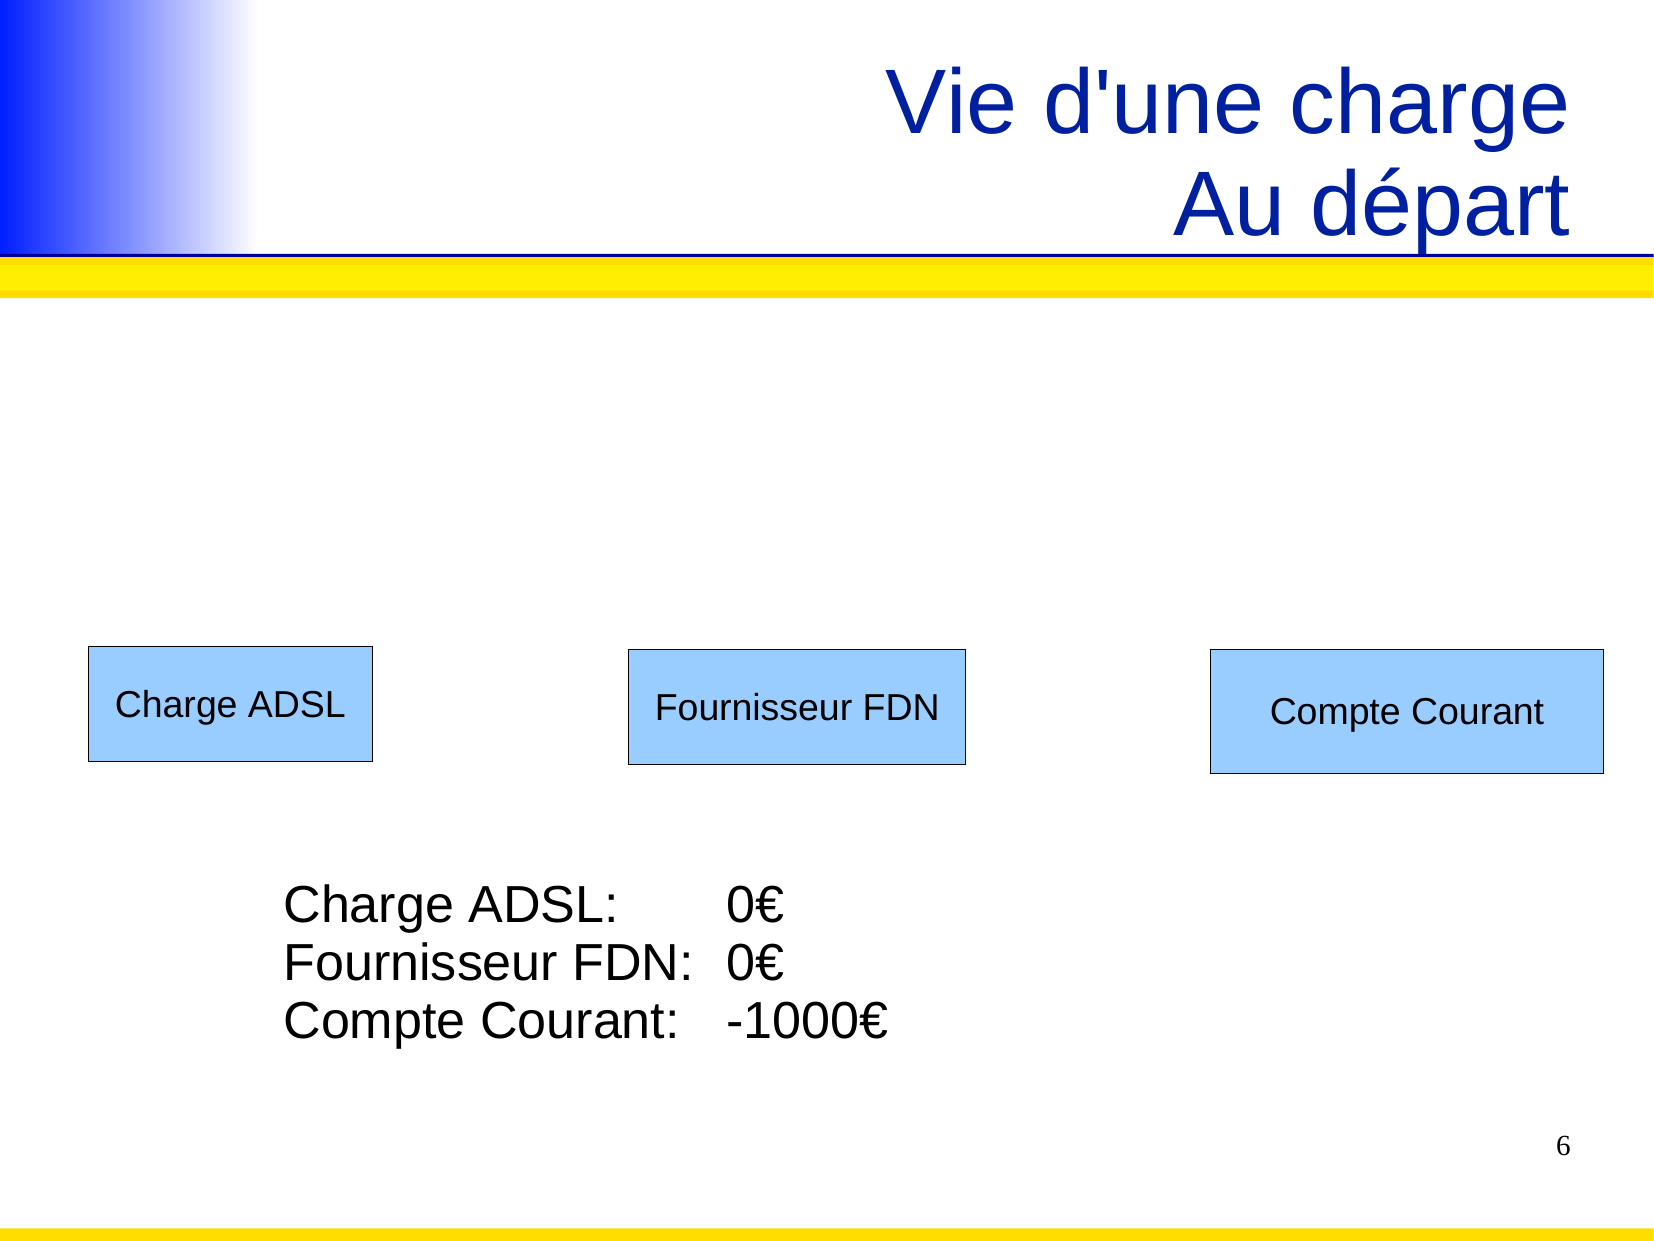

# Vie d'une charge Au départ
Charge ADSL
Fournisseur FDN
Compte Courant
Charge ADSL:		0€
Fournisseur FDN:	0€
Compte Courant:	-1000€
6